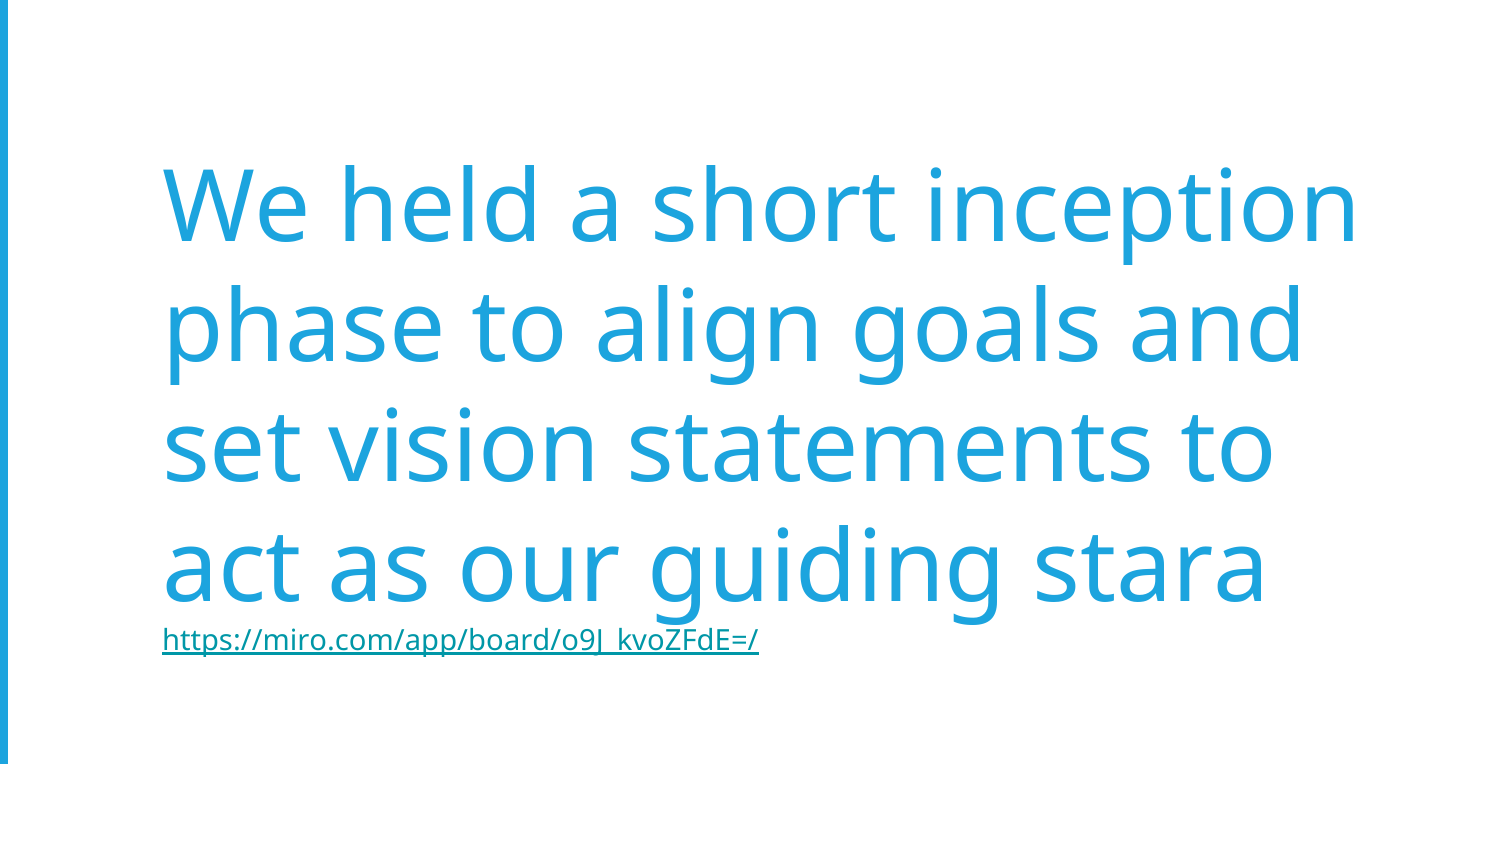

# We held a short inception phase to align goals and set vision statements to act as our guiding stara
https://miro.com/app/board/o9J_kvoZFdE=/